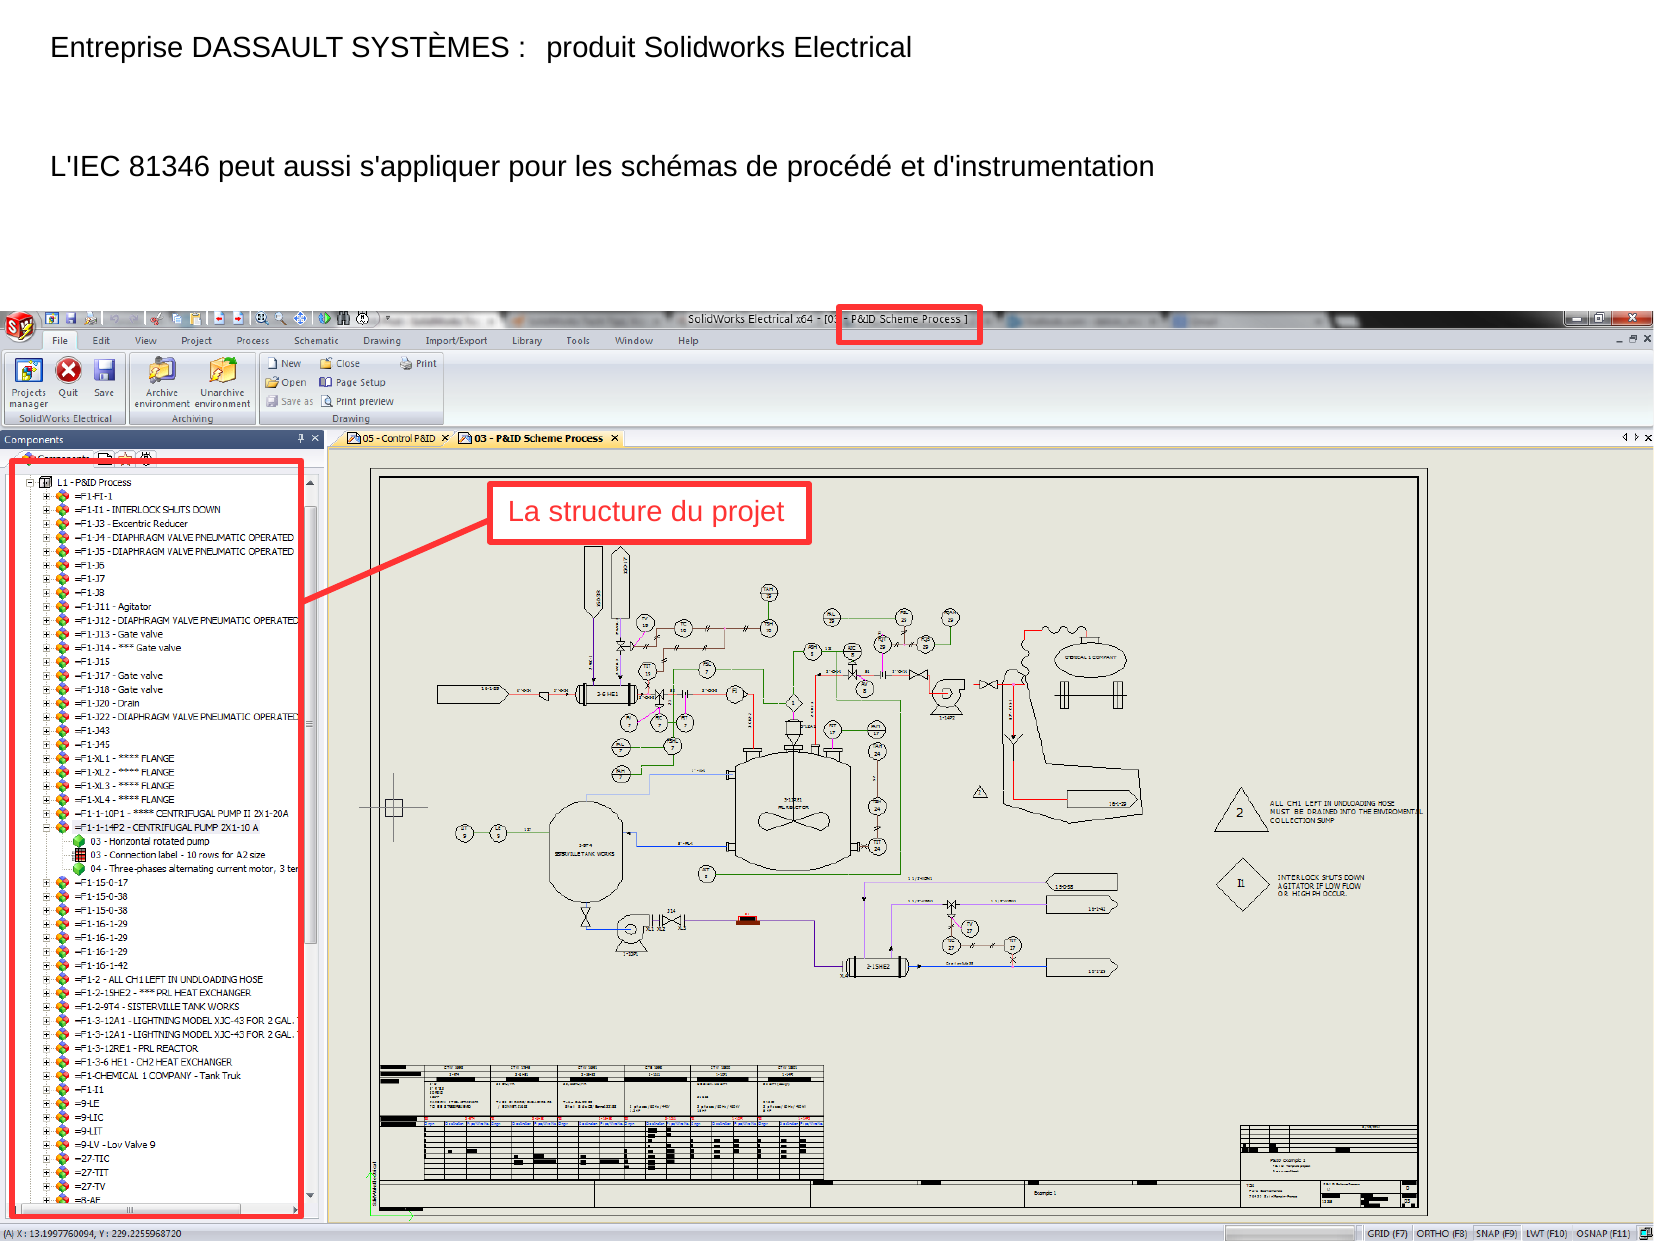

Entreprise DASSAULT SYSTÈMES :
produit Solidworks Electrical
L'IEC 81346 peut aussi s'appliquer pour les schémas de procédé et d'instrumentation
La structure du projet